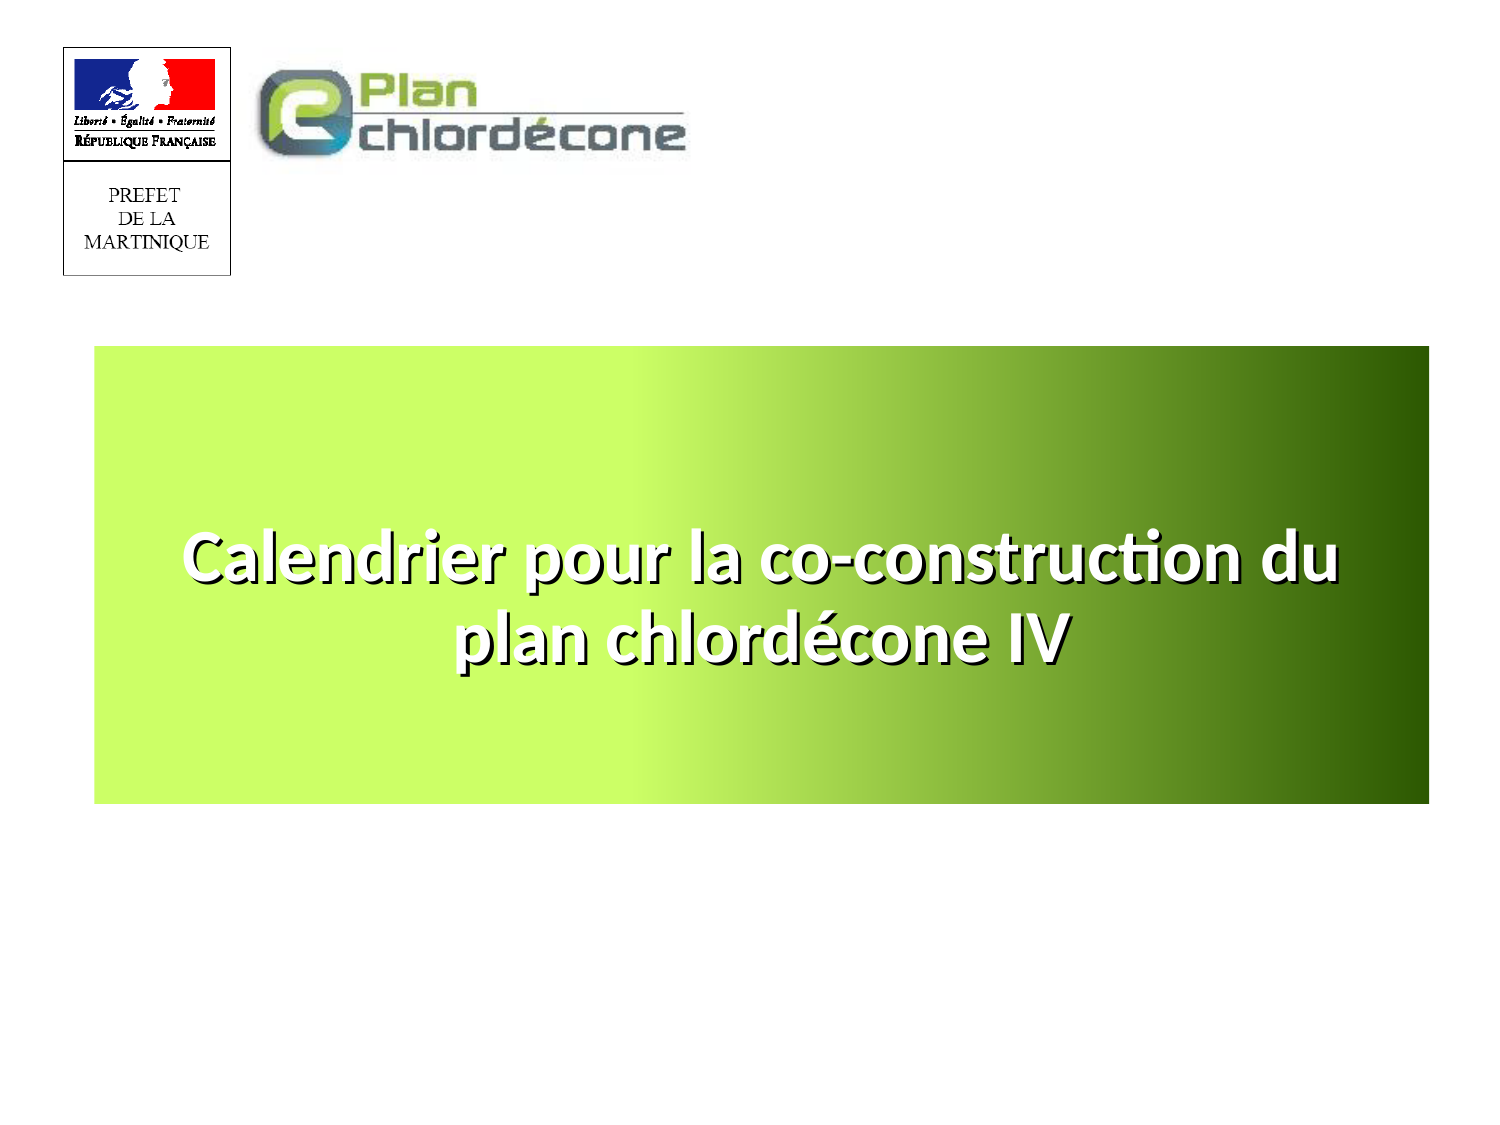

Calendrier pour la co-construction du plan chlordécone IV
#